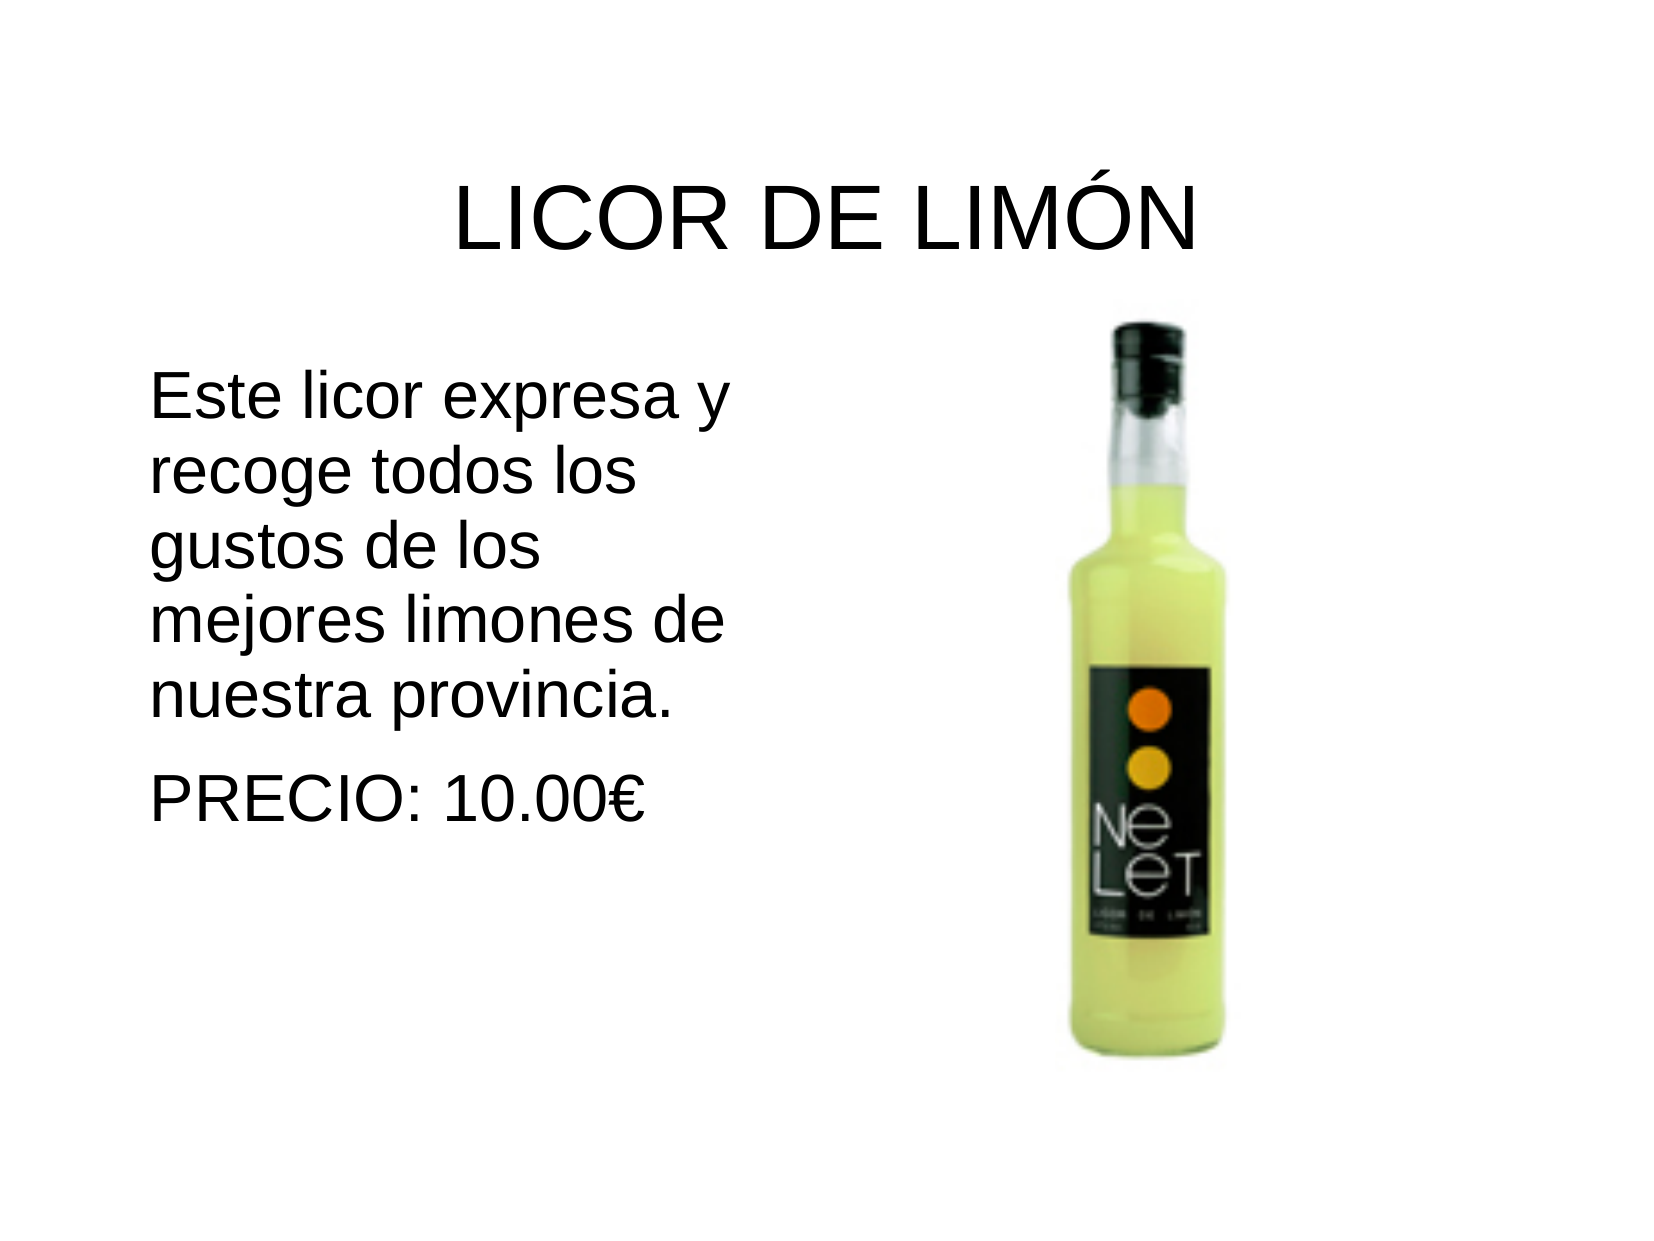

# LICOR DE LIMÓN
Este licor expresa y recoge todos los gustos de los mejores limones de nuestra provincia.
PRECIO: 10.00€